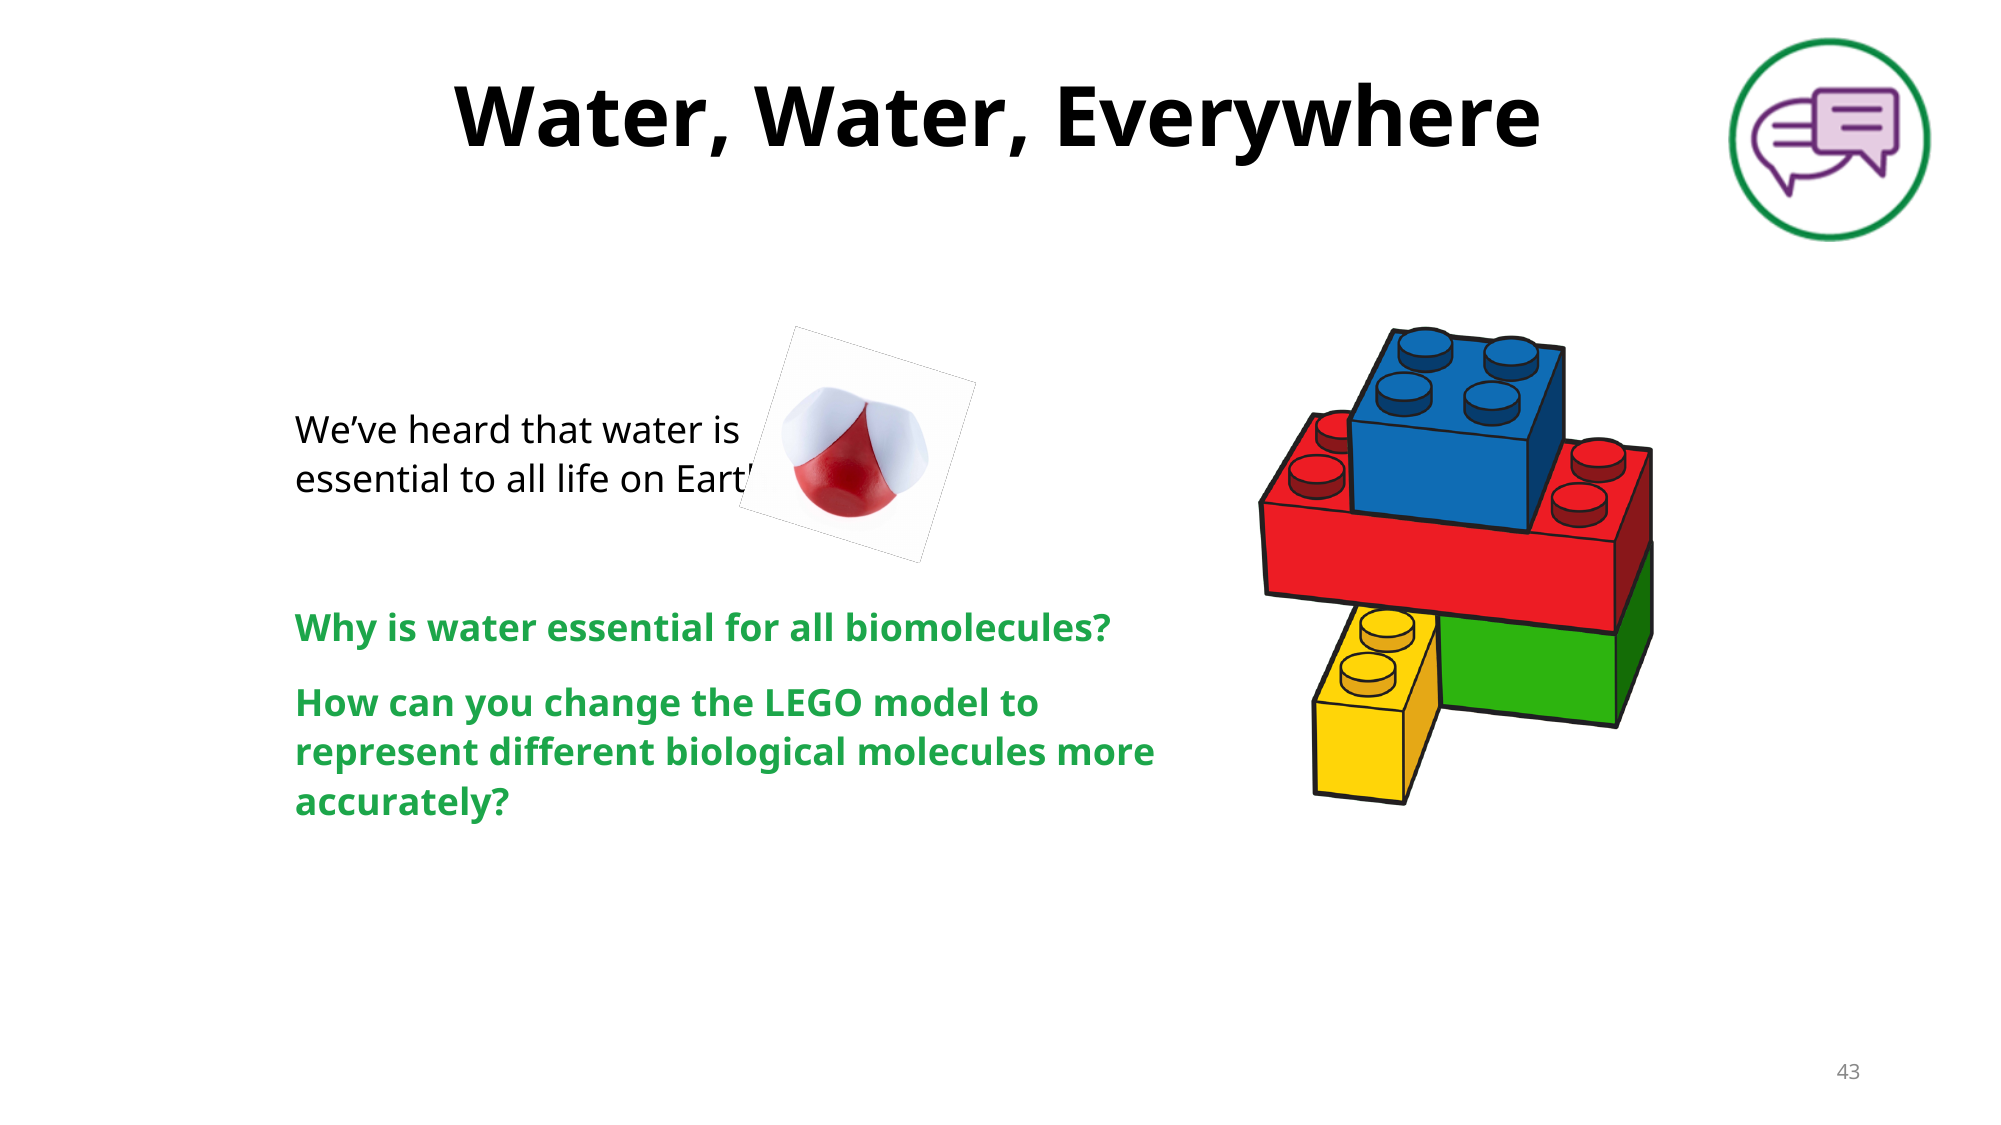

Water, Water, Everywhere
We’ve heard that water is
essential to all life on Earth.
Why is water essential for all biomolecules?
How can you change the LEGO model to represent different biological molecules more accurately?